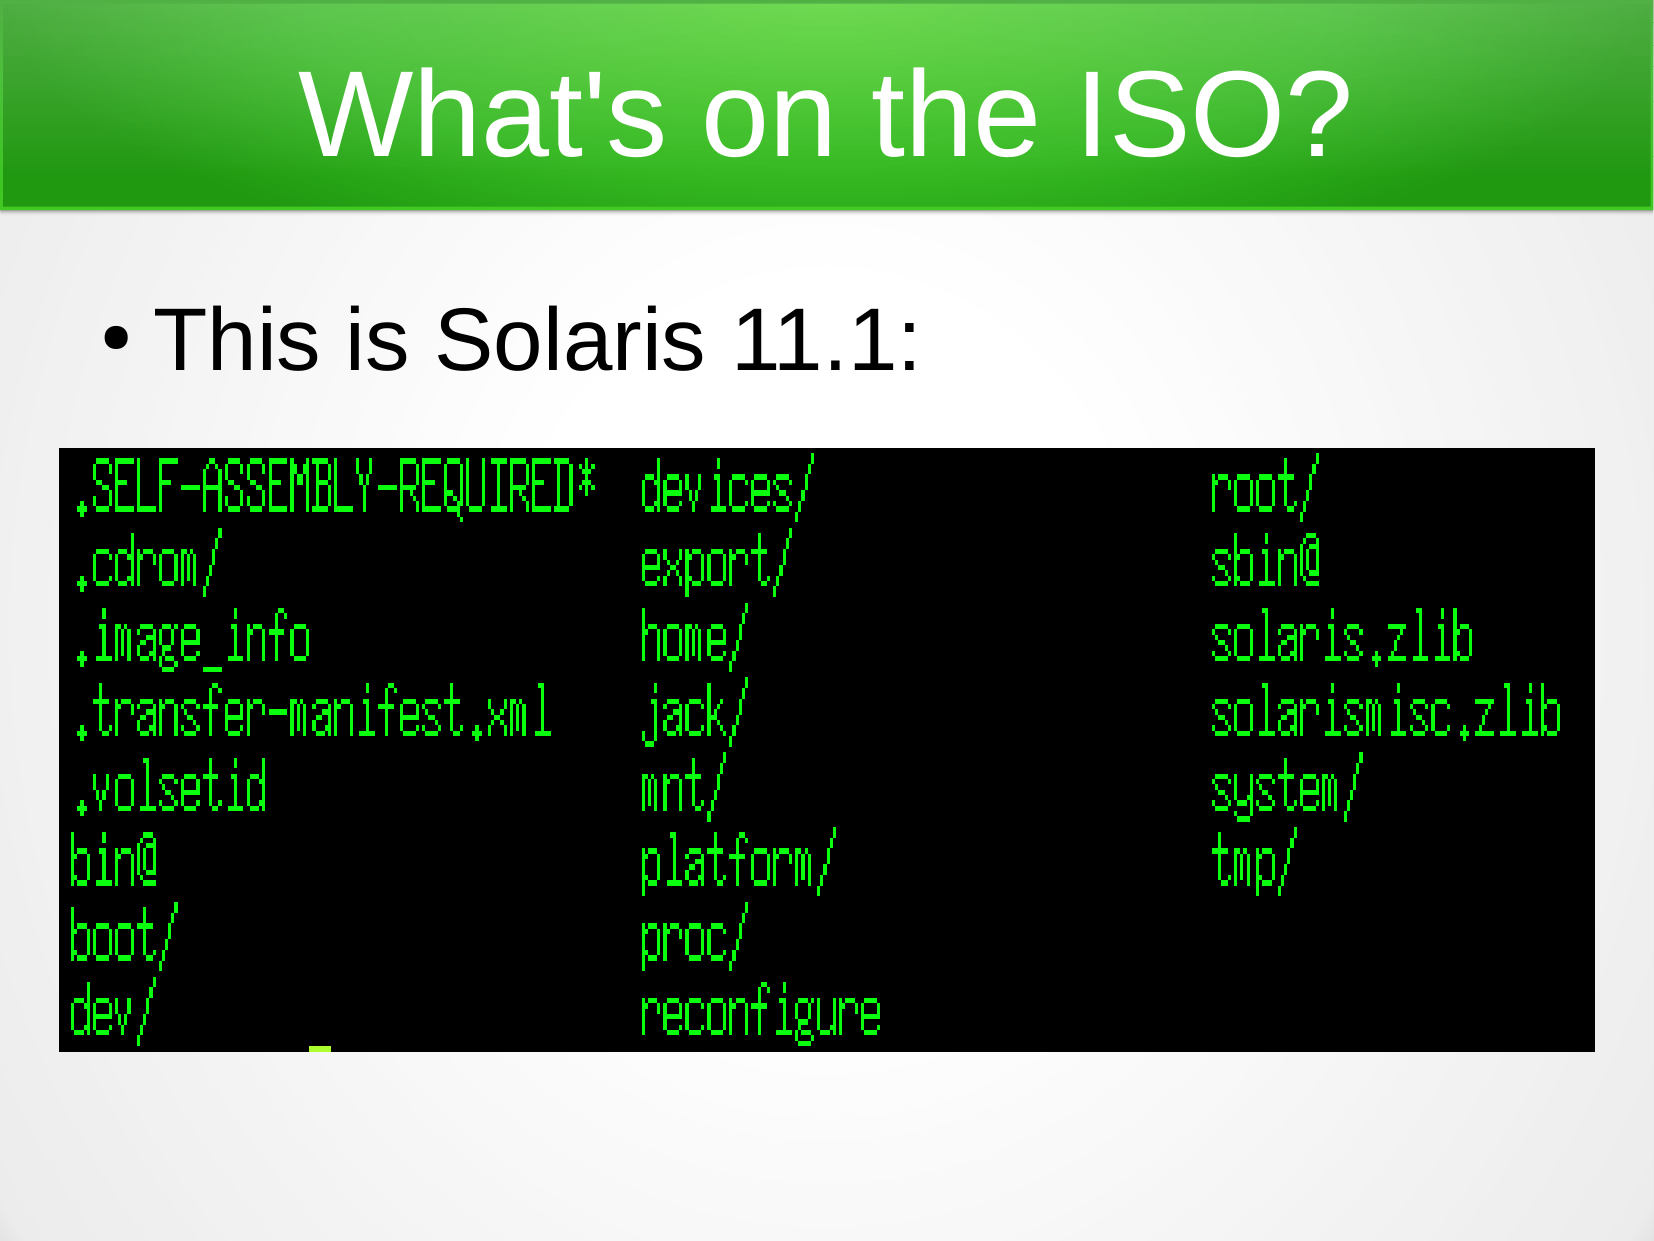

# What's on the ISO?
This is Solaris 11.1: